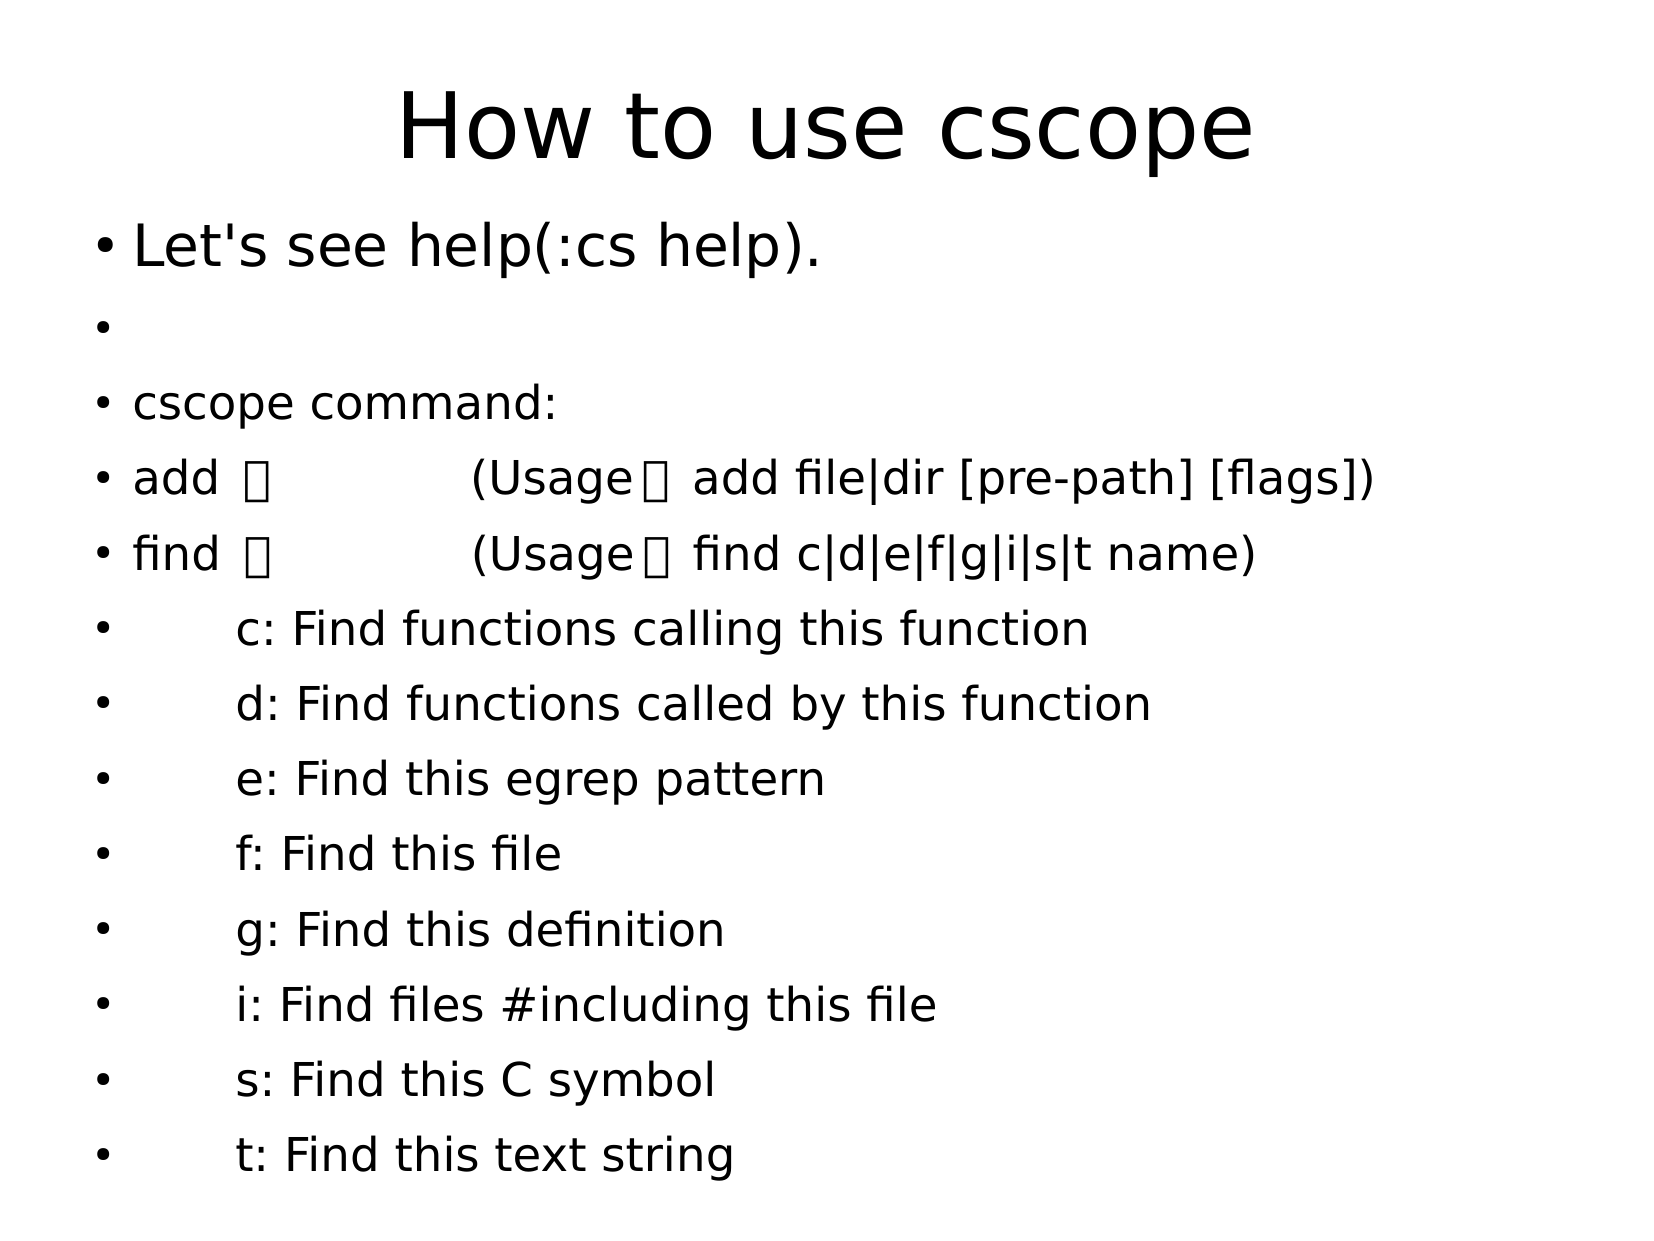

# How to use cscope
Let's see help(:cs help).
cscope command:
add ： (Usage： add file|dir [pre-path] [flags])
find ： (Usage： find c|d|e|f|g|i|s|t name)
 c: Find functions calling this function
 d: Find functions called by this function
 e: Find this egrep pattern
 f: Find this file
 g: Find this definition
 i: Find files #including this file
 s: Find this C symbol
 t: Find this text string